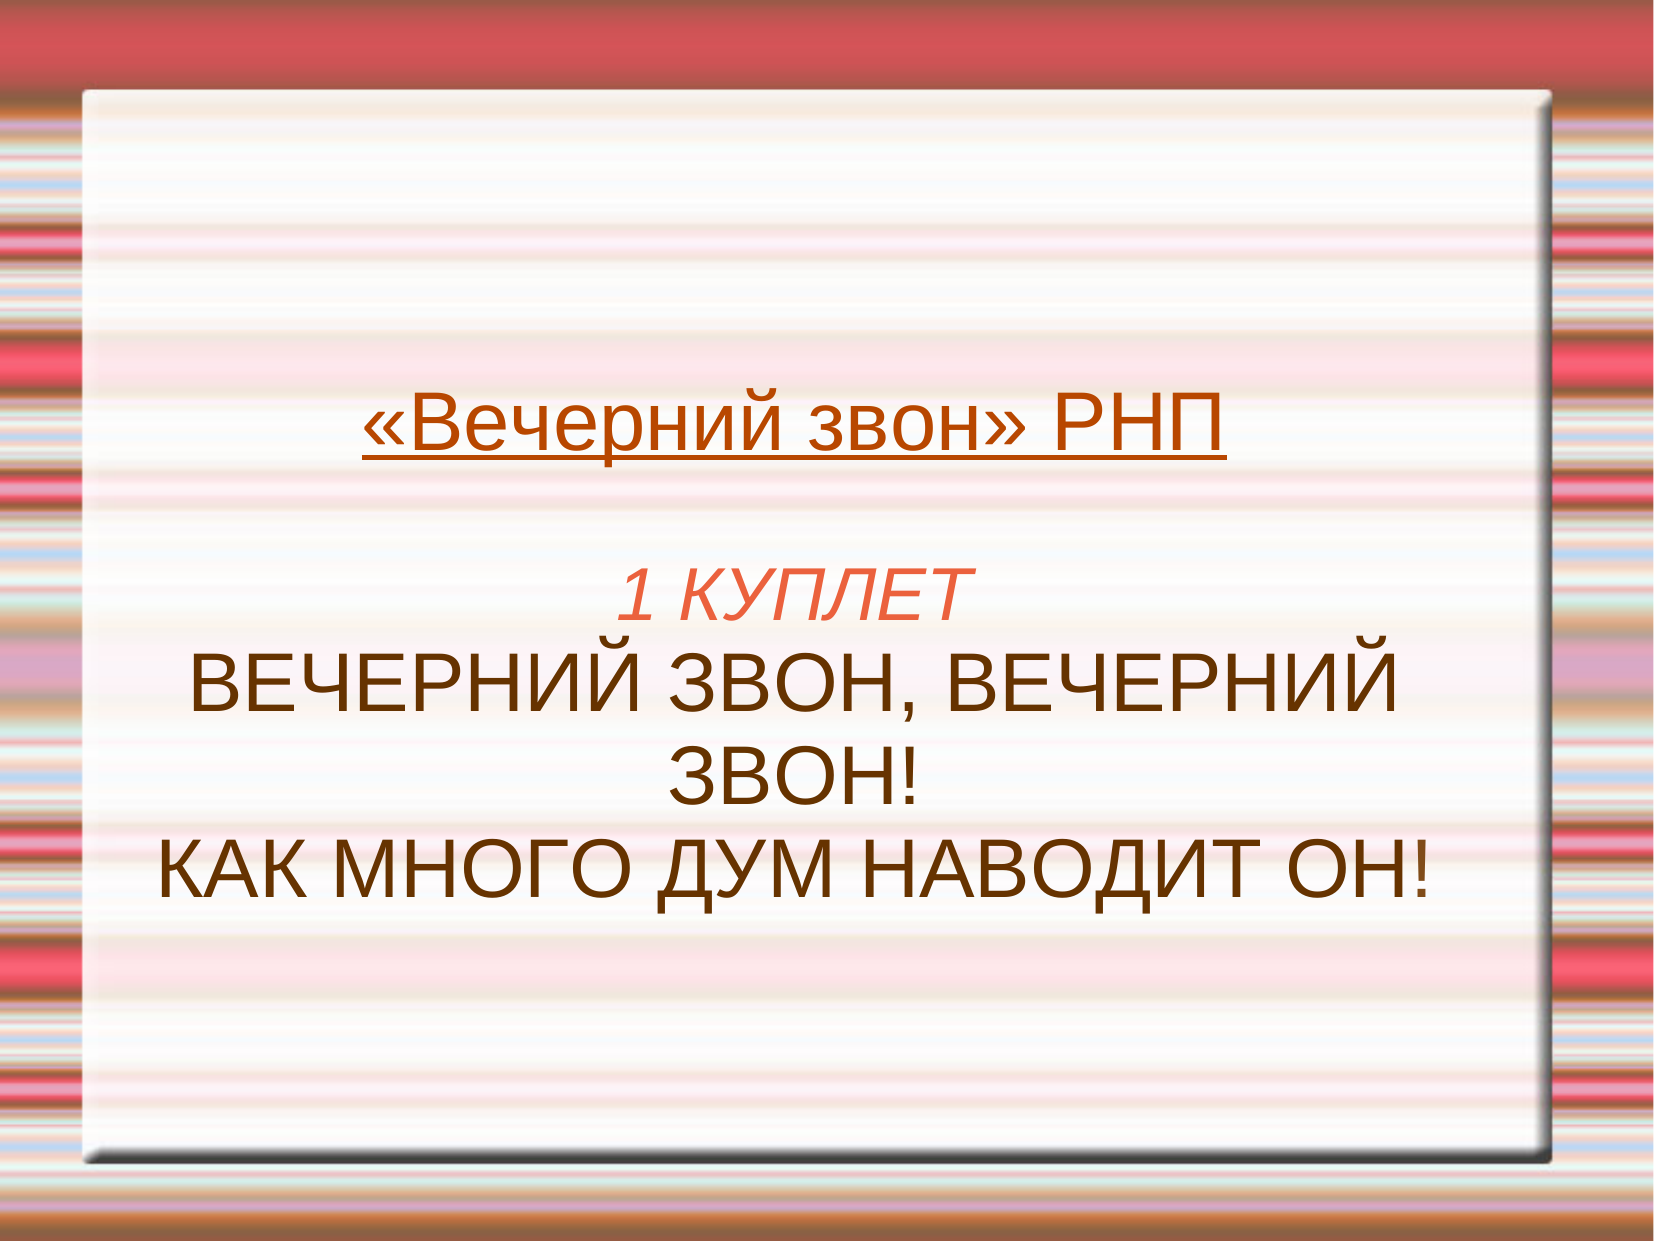

# «Вечерний звон» РНП
1 КУПЛЕТ
ВЕЧЕРНИЙ ЗВОН, ВЕЧЕРНИЙ ЗВОН!
КАК МНОГО ДУМ НАВОДИТ ОН!